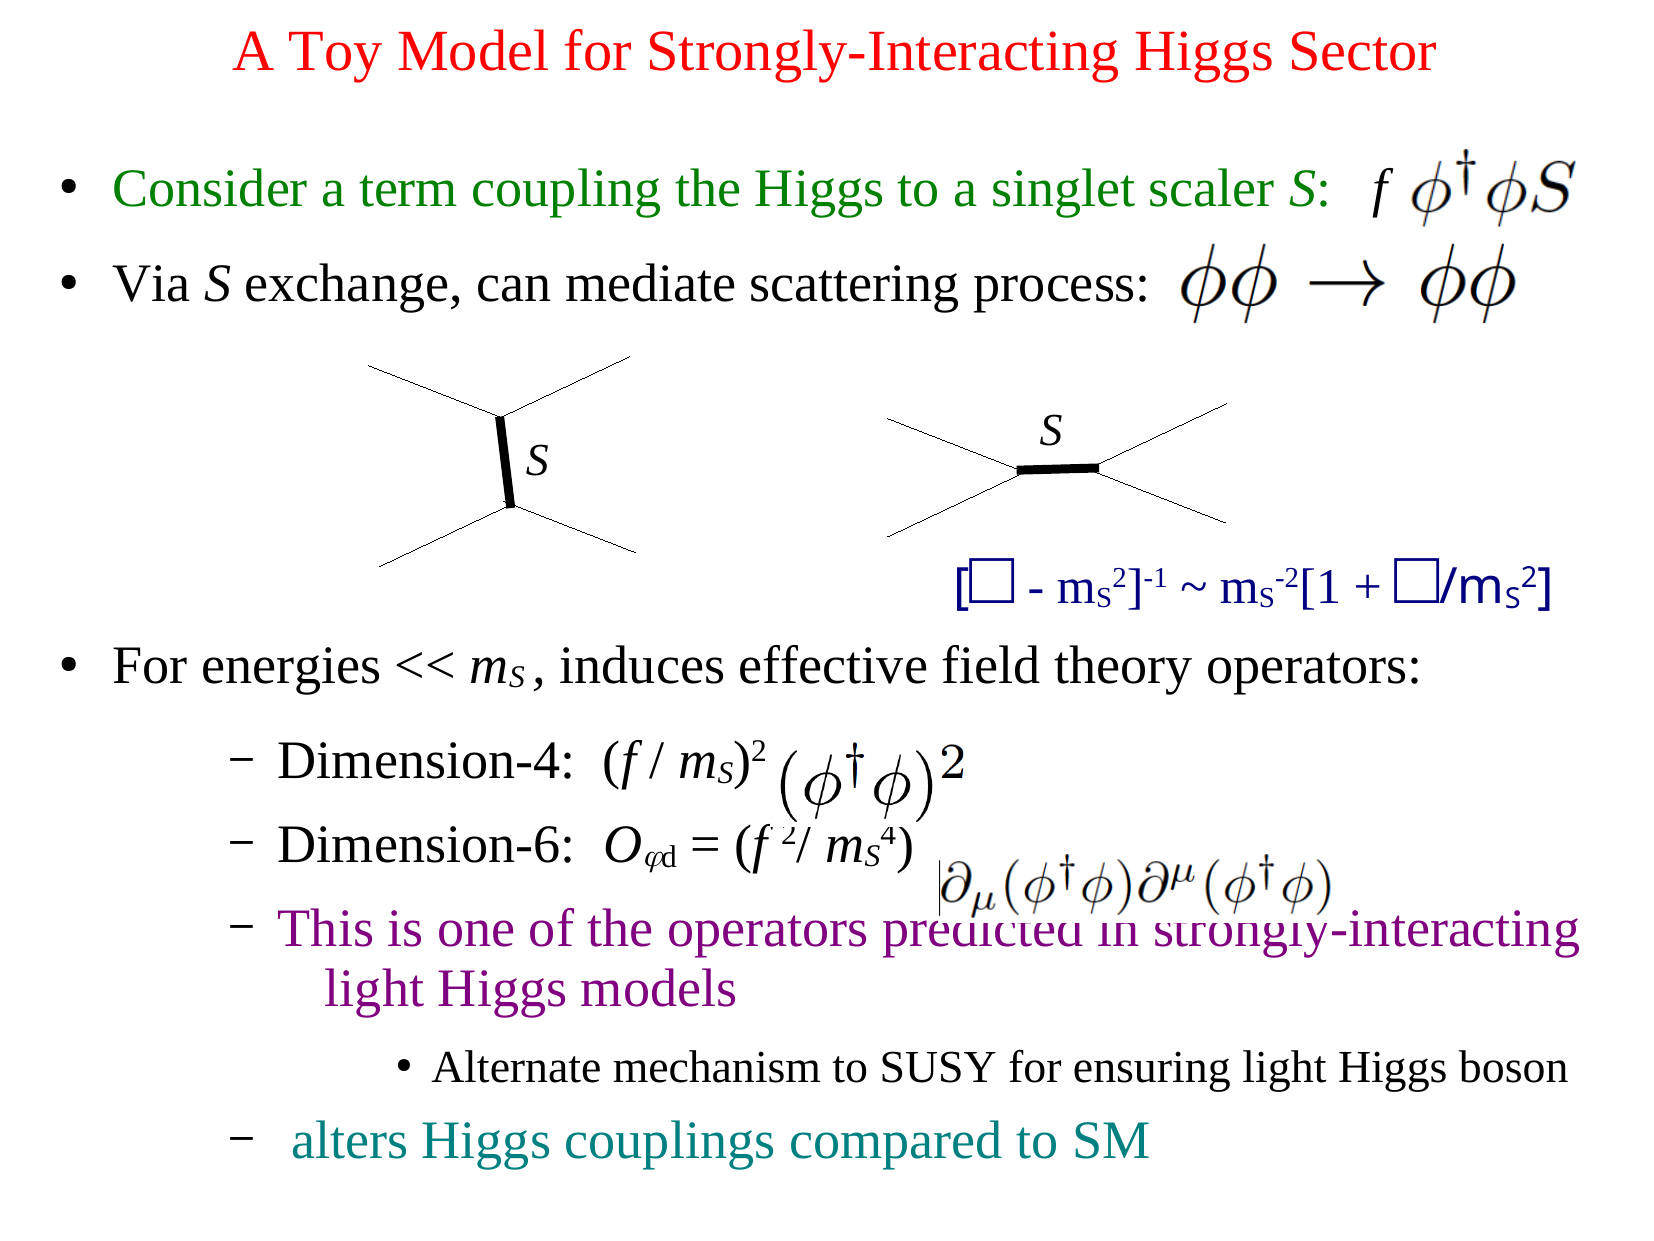

# A Toy Model for Strongly-Interacting Higgs Sector
Consider a term coupling the Higgs to a singlet scaler S: f
Via S exchange, can mediate scattering process:
For energies << mS , induces effective field theory operators:
Dimension-4: (f / mS)2
Dimension-6: Oφd = (f 2/ mS4)
This is one of the operators predicted in strongly-interacting light Higgs models
Alternate mechanism to SUSY for ensuring light Higgs boson
 alters Higgs couplings compared to SM
S
S
[□ - mS2]-1 ~ mS-2[1 + □/mS2]